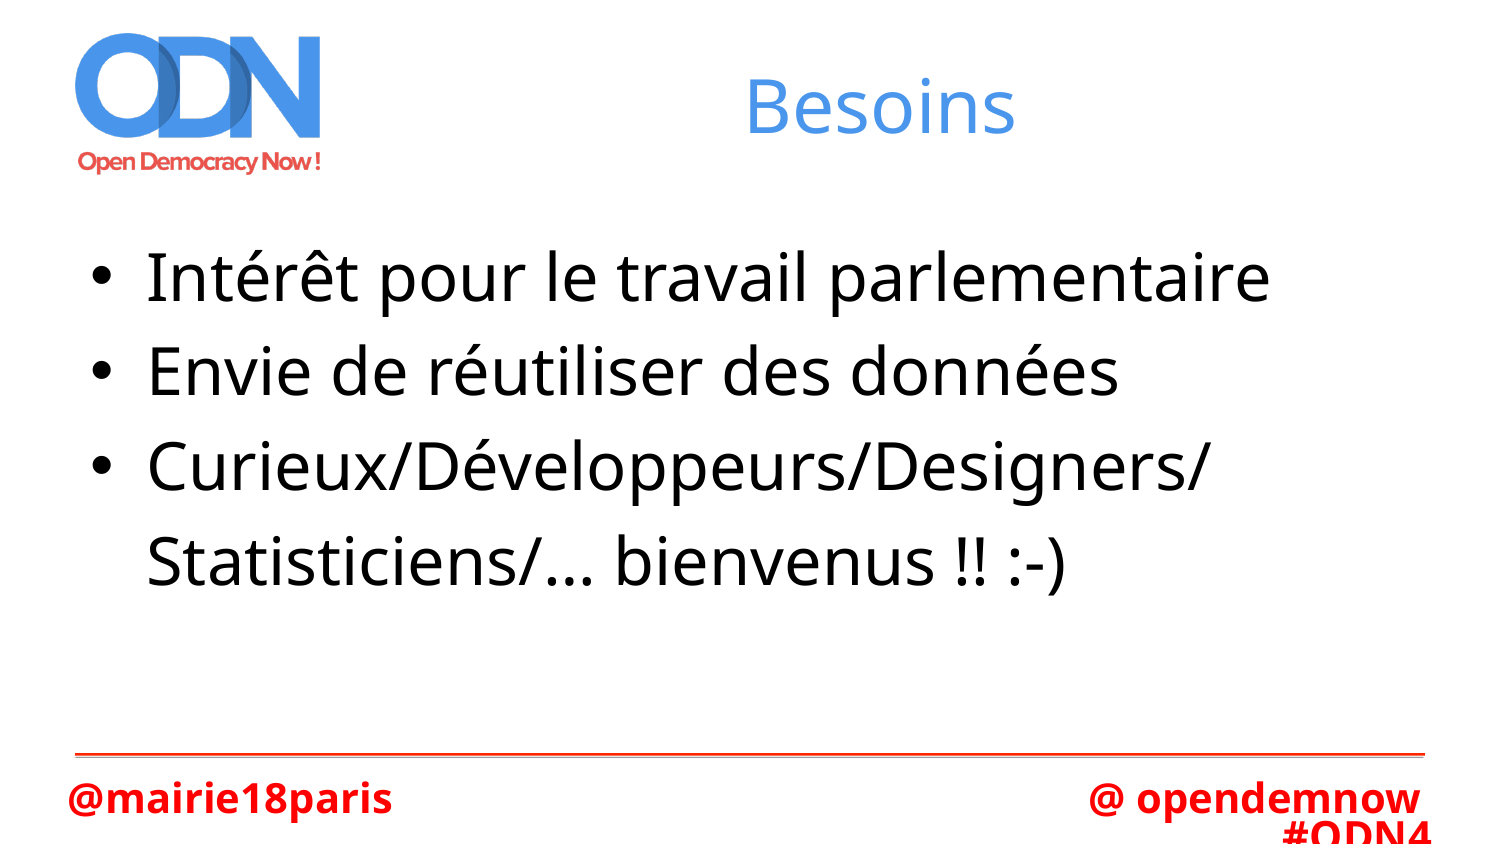

Besoins
# Intérêt pour le travail parlementaire
Envie de réutiliser des données
Curieux/Développeurs/Designers/
Statisticiens/… bienvenus !! :-)